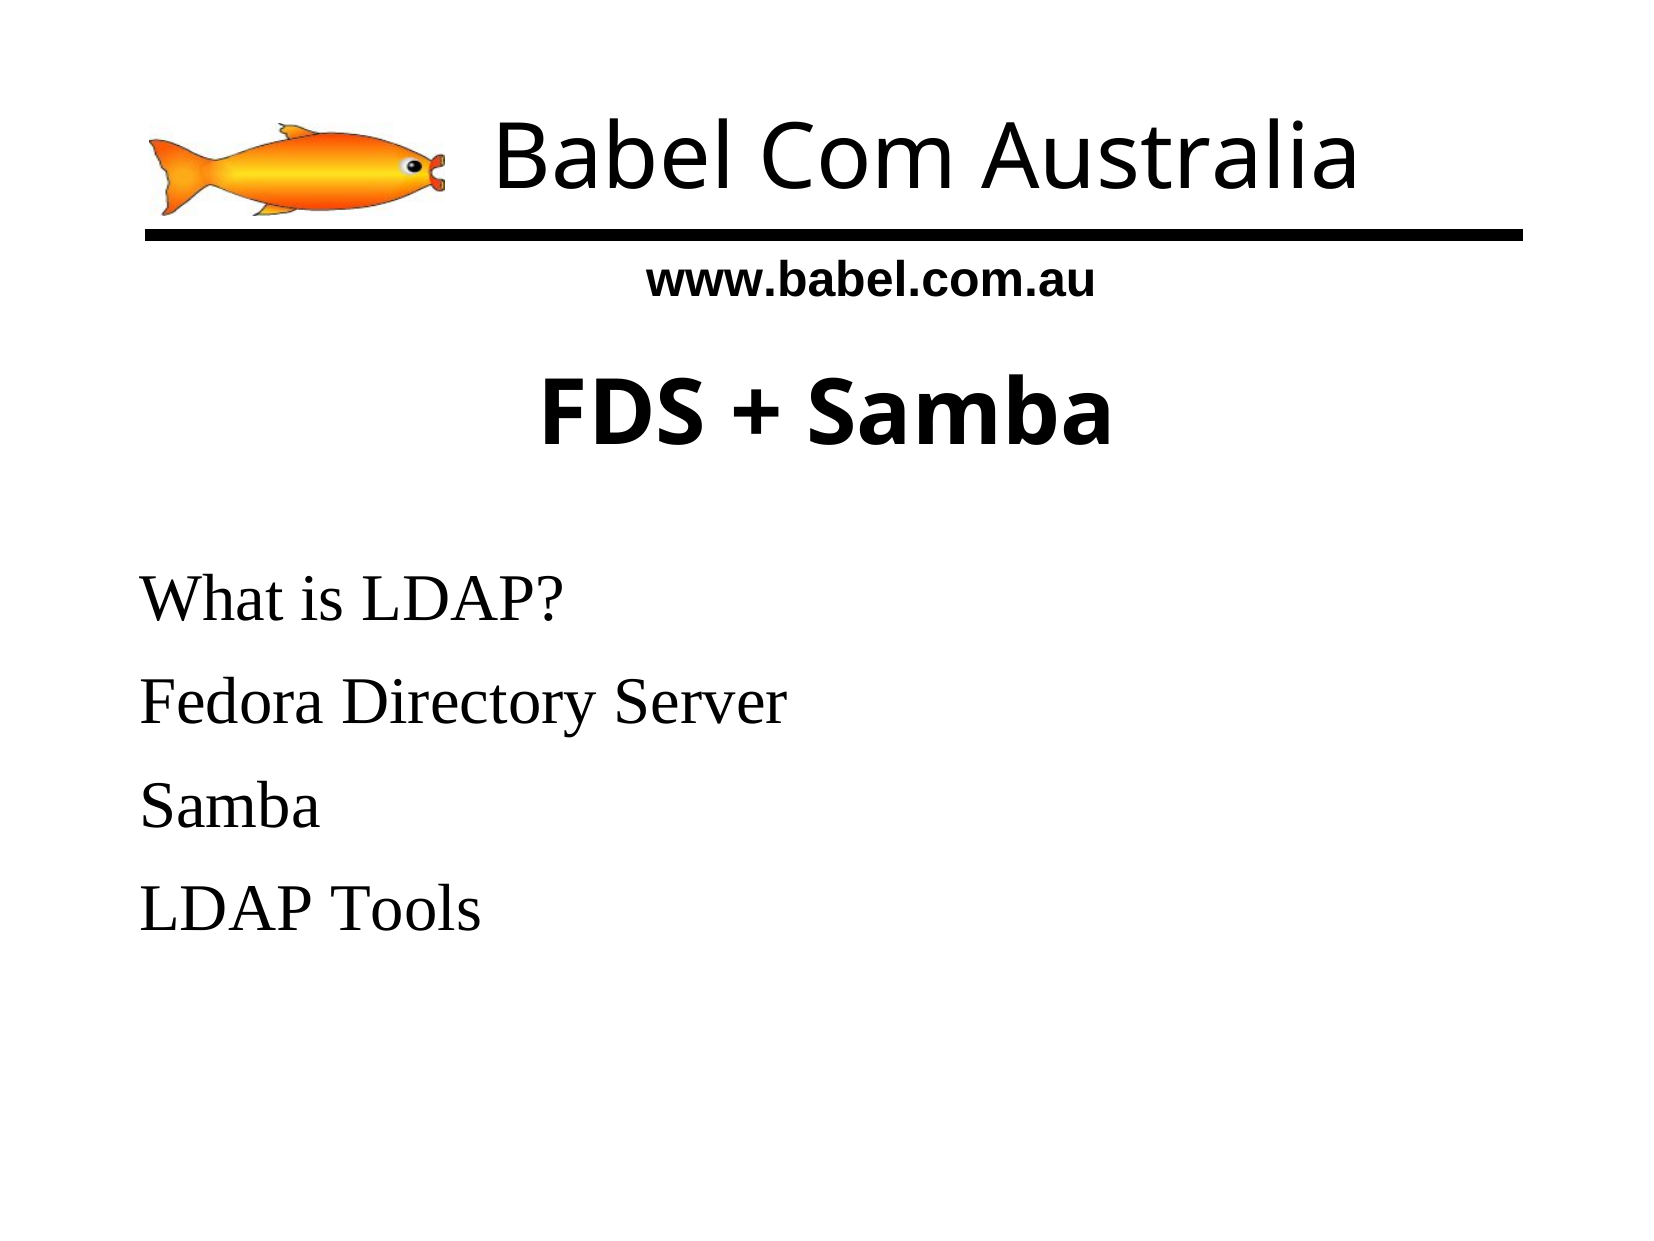

# FDS + Samba
What is LDAP?
Fedora Directory Server
Samba
LDAP Tools